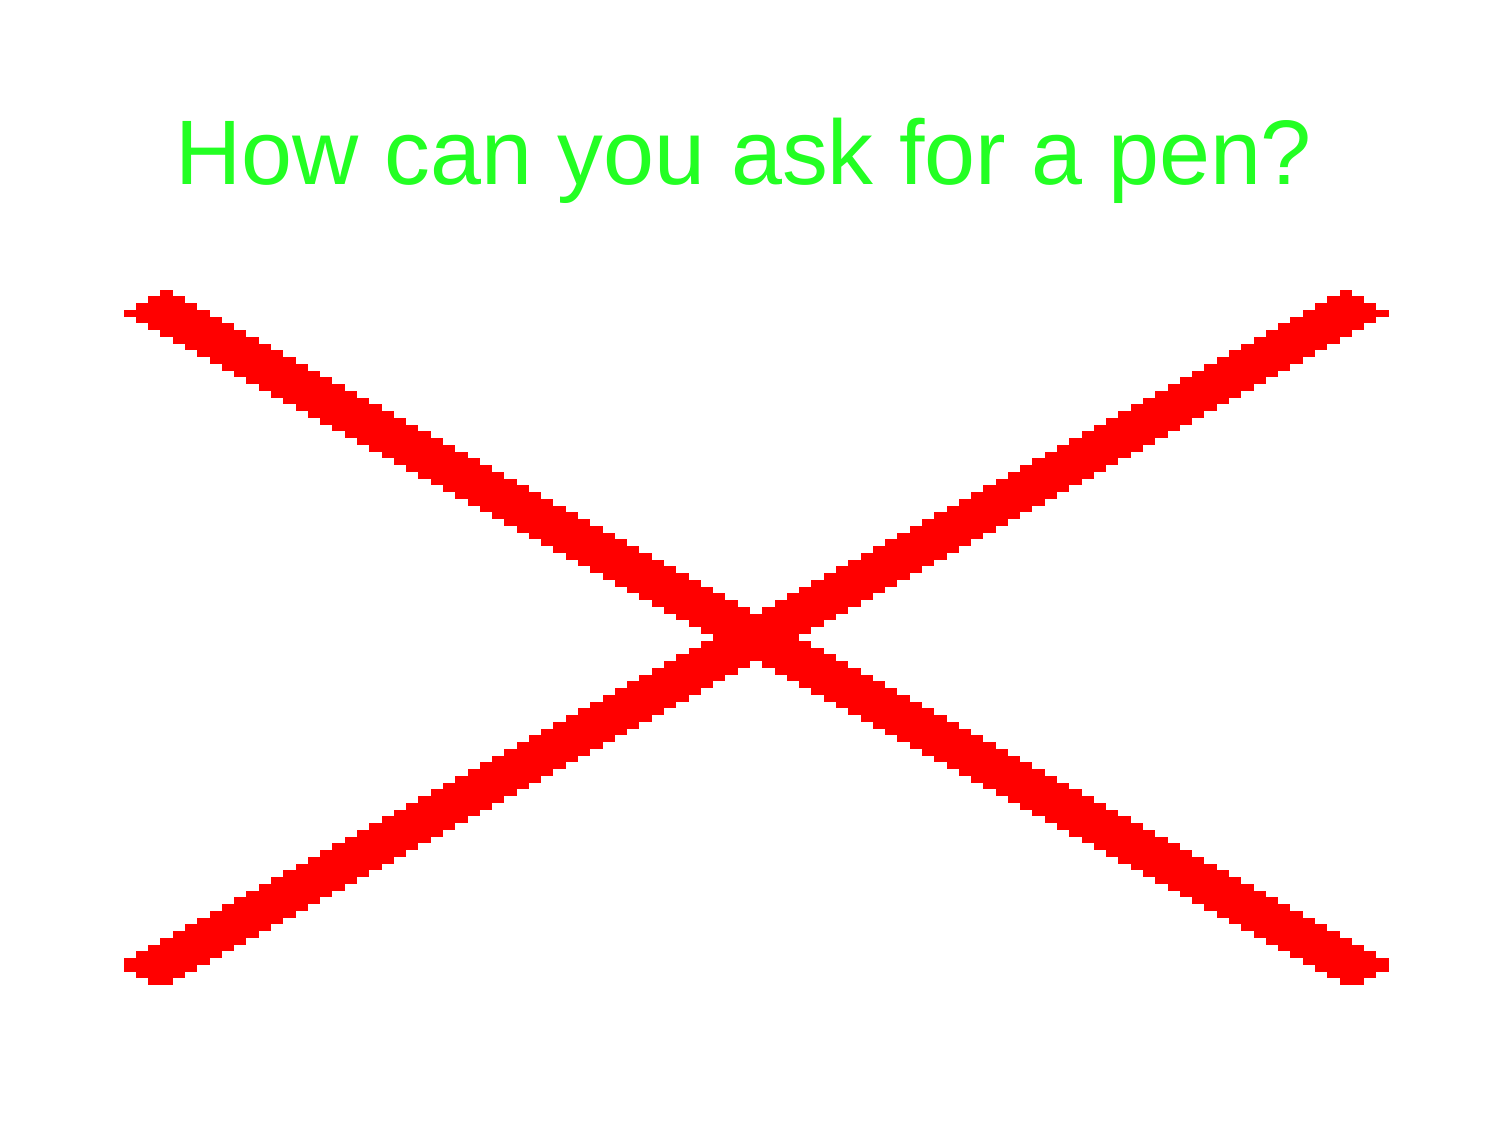

# How can you ask for a pen?